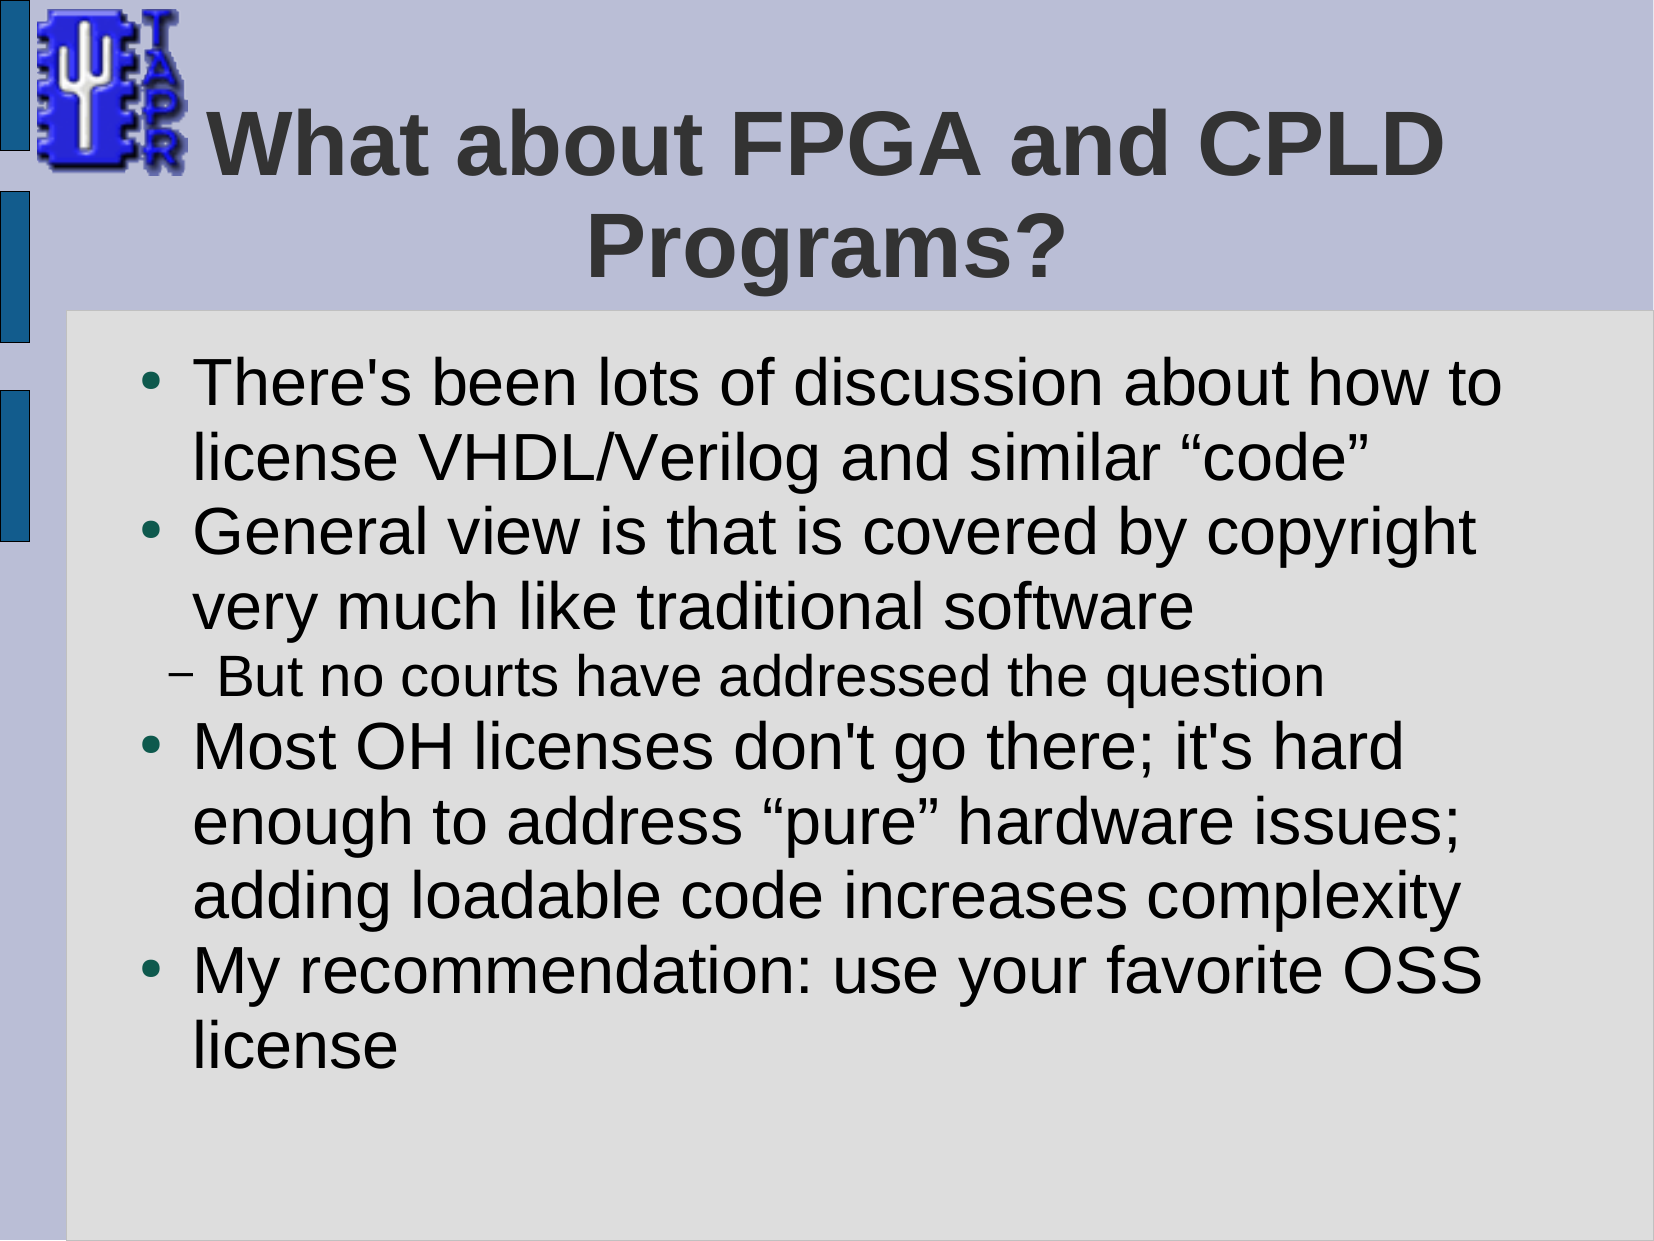

# What about FPGA and CPLD Programs?
There's been lots of discussion about how to license VHDL/Verilog and similar “code”
General view is that is covered by copyright very much like traditional software
But no courts have addressed the question
Most OH licenses don't go there; it's hard enough to address “pure” hardware issues; adding loadable code increases complexity
My recommendation: use your favorite OSS license